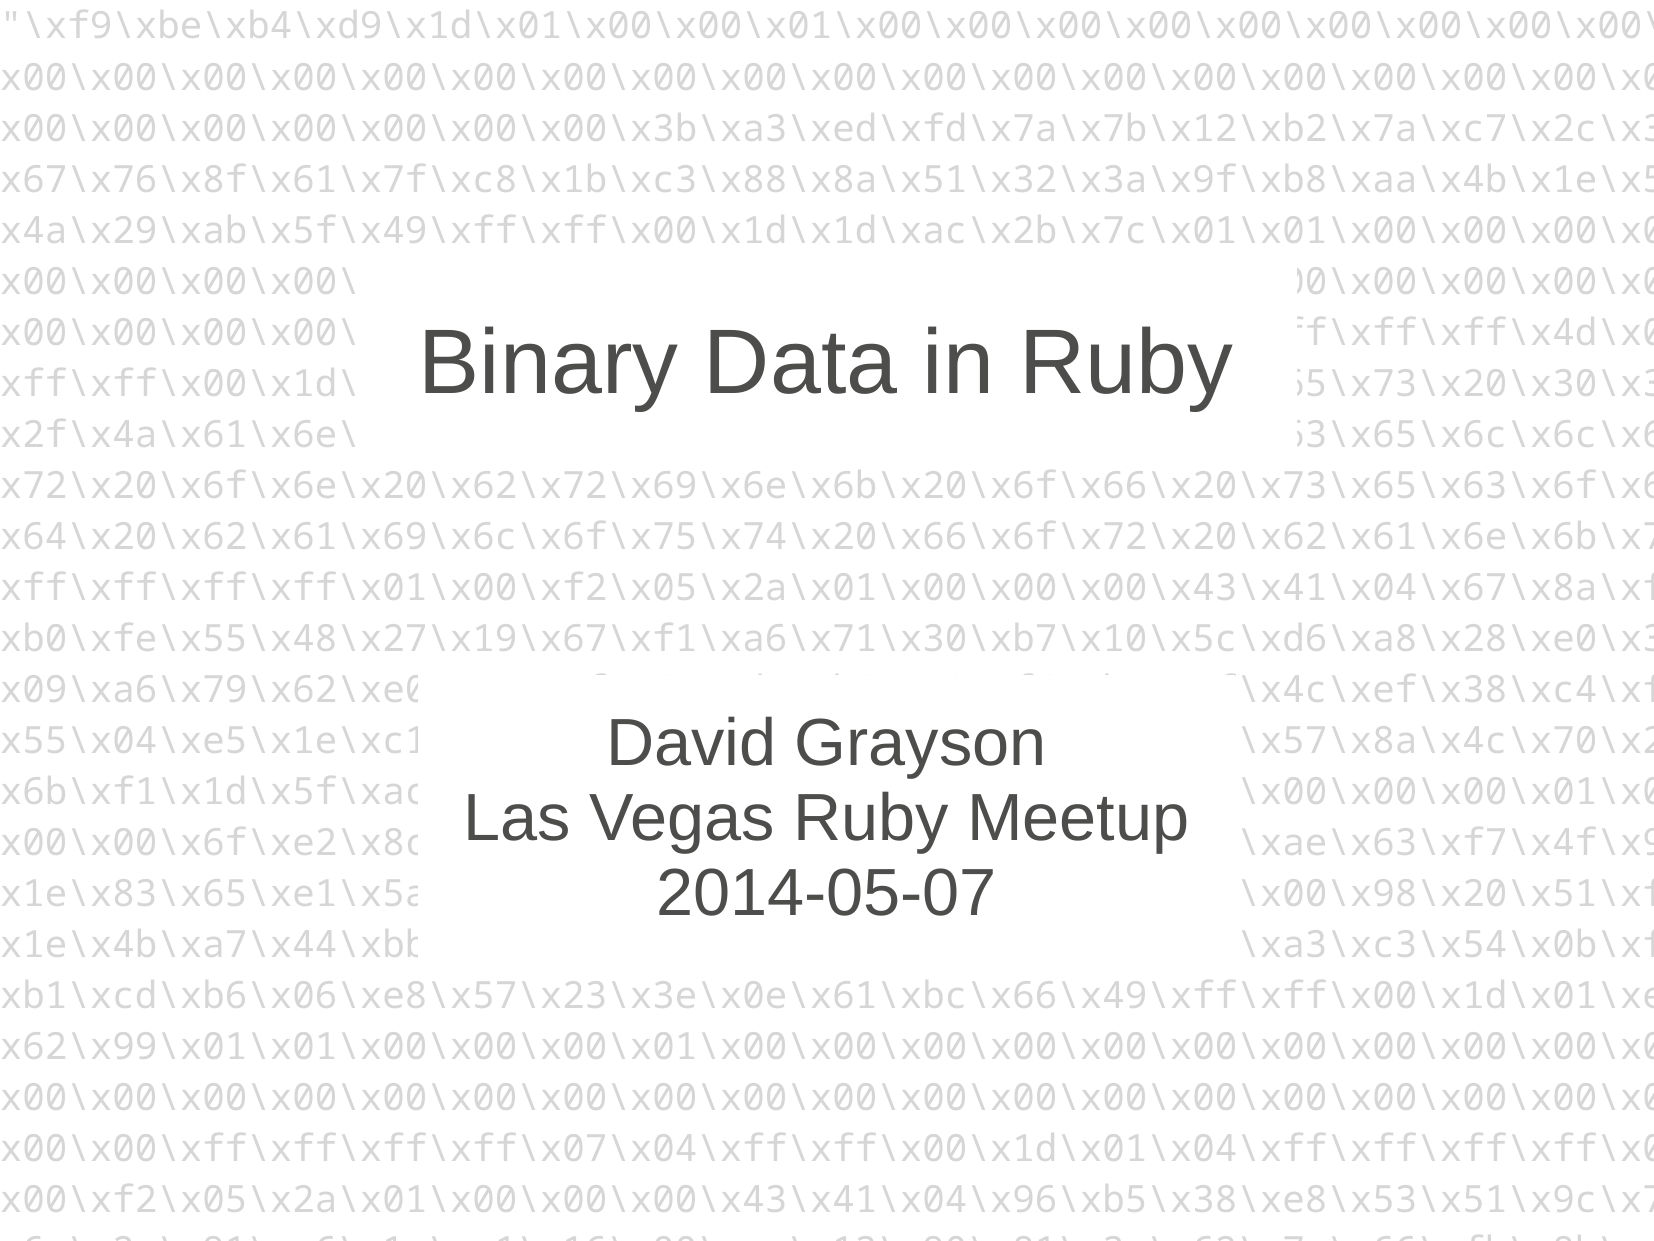

"\xf9\xbe\xb4\xd9\x1d\x01\x00\x00\x01\x00\x00\x00\x00\x00\x00\x00\x00\x00\x00\x00\x00\x00\x00\x00\x00\x00\x00\x00\x00\x00\x00\x00\x00\x00\x00\x00\x00\x00\x00\x00\x00\x00\x00\x00\x3b\xa3\xed\xfd\x7a\x7b\x12\xb2\x7a\xc7\x2c\x3e\x67\x76\x8f\x61\x7f\xc8\x1b\xc3\x88\x8a\x51\x32\x3a\x9f\xb8\xaa\x4b\x1e\x5e\x4a\x29\xab\x5f\x49\xff\xff\x00\x1d\x1d\xac\x2b\x7c\x01\x01\x00\x00\x00\x01\x00\x00\x00\x00\x00\x00\x00\x00\x00\x00\x00\x00\x00\x00\x00\x00\x00\x00\x00\x00\x00\x00\x00\x00\x00\x00\x00\x00\x00\x00\x00\x00\xff\xff\xff\xff\x4d\x04\xff\xff\x00\x1d\x01\x04\x45\x54\x68\x65\x20\x54\x69\x6d\x65\x73\x20\x30\x33\x2f\x4a\x61\x6e\x2f\x32\x30\x30\x39\x20\x43\x68\x61\x6e\x63\x65\x6c\x6c\x6f\x72\x20\x6f\x6e\x20\x62\x72\x69\x6e\x6b\x20\x6f\x66\x20\x73\x65\x63\x6f\x6e\x64\x20\x62\x61\x69\x6c\x6f\x75\x74\x20\x66\x6f\x72\x20\x62\x61\x6e\x6b\x73\xff\xff\xff\xff\x01\x00\xf2\x05\x2a\x01\x00\x00\x00\x43\x41\x04\x67\x8a\xfd\xb0\xfe\x55\x48\x27\x19\x67\xf1\xa6\x71\x30\xb7\x10\x5c\xd6\xa8\x28\xe0\x39\x09\xa6\x79\x62\xe0\xea\x1f\x61\xde\xb6\x49\xf6\xbc\x3f\x4c\xef\x38\xc4\xf3\x55\x04\xe5\x1e\xc1\x12\xde\x5c\x38\x4d\xf7\xba\x0b\x8d\x57\x8a\x4c\x70\x2b\x6b\xf1\x1d\x5f\xac\x00\x00\x00\x00\xf9\xbe\xb4\xd9\xd7\x00\x00\x00\x01\x00\x00\x00\x6f\xe2\x8c\x0a\xb6\xf1\xb3\x72\xc1\xa6\xa2\x46\xae\x63\xf7\x4f\x93\x1e\x83\x65\xe1\x5a\x08\x9c\x68\xd6\x19\x00\x00\x00\x00\x00\x98\x20\x51\xfd\x1e\x4b\xa7\x44\xbb\xbe\x68\x0e\x1f\xee\x14\x67\x7b\xa1\xa3\xc3\x54\x0b\xf7\xb1\xcd\xb6\x06\xe8\x57\x23\x3e\x0e\x61\xbc\x66\x49\xff\xff\x00\x1d\x01\xe3\x62\x99\x01\x01\x00\x00\x00\x01\x00\x00\x00\x00\x00\x00\x00\x00\x00\x00\x00\x00\x00\x00\x00\x00\x00\x00\x00\x00\x00\x00\x00\x00\x00\x00\x00\x00\x00\x00\x00\x00\xff\xff\xff\xff\x07\x04\xff\xff\x00\x1d\x01\x04\xff\xff\xff\xff\x01\x00\xf2\x05\x2a\x01\x00\x00\x00\x43\x41\x04\x96\xb5\x38\xe8\x53\x51\x9c\x72\x6a\x2c\x91\xe6\x1e\xc1\x16\x00\xae\x13\x90\x81\x3a\x62\x7c\x66\xfb\x8b\xe7\x94\x7b\xe6\x3c\x52\xda\x75\x89\x37\x95\x15\xd4\xe0\xa6\x04\xf8\x14\x17\x81\xe6\x22\x94\x72\x11\x66\xbf\x62\x1e\x73\xa8\x2c\xbf\x23\x42\xc8\x58\xee\xac\x00\x00\x00\x00\xf9\xbe\xb4\xd9\xd7\x00\x00\x00\x01\x00\x00\x00\x48\x60\xeb\x18\xbf\x1b\x16\x20\xe3\x7e\x94\x90\xfc\x8a\x42\x75\x14\x41\x6f\xd7\x51\x59\xab\x86\x68\x8e\x9a\x83\x00\x00\x00\x00\xd5\xfd\xcc\x54\x1e\x25\xde\x1c\x7a\x5a\xdd\xed\xf2\x48\x58\xb8\xbb\x66\x5c\x9f\x36\xef\x74\x4e\xe4\x2c\x31\x60\x22\xc9\x0f\x9b\xb0\xbc\x66\x49\xff\xff\x00\x1d\x08\xd2\xbd\x61\x01\x01\x00\x00\x00\x01\x00\x00\x00\x00\x00\x00\x00\x00\x00\x00\x00\x00\x00\x00\x00\x00\x00\x00\x00\x00\x00\x00\x00\x00\x00\x00\x00\x00\x00\x00\x00\x00\xff\xff\xff\xff\x07\x04\xff\xff\x00\x1d\x01\x0b\xff\xff\xff\xff\x01\x00\xf2\x05\x2a\x01\x00
# Binary Data in Ruby
David Grayson
Las Vegas Ruby Meetup
2014-05-07